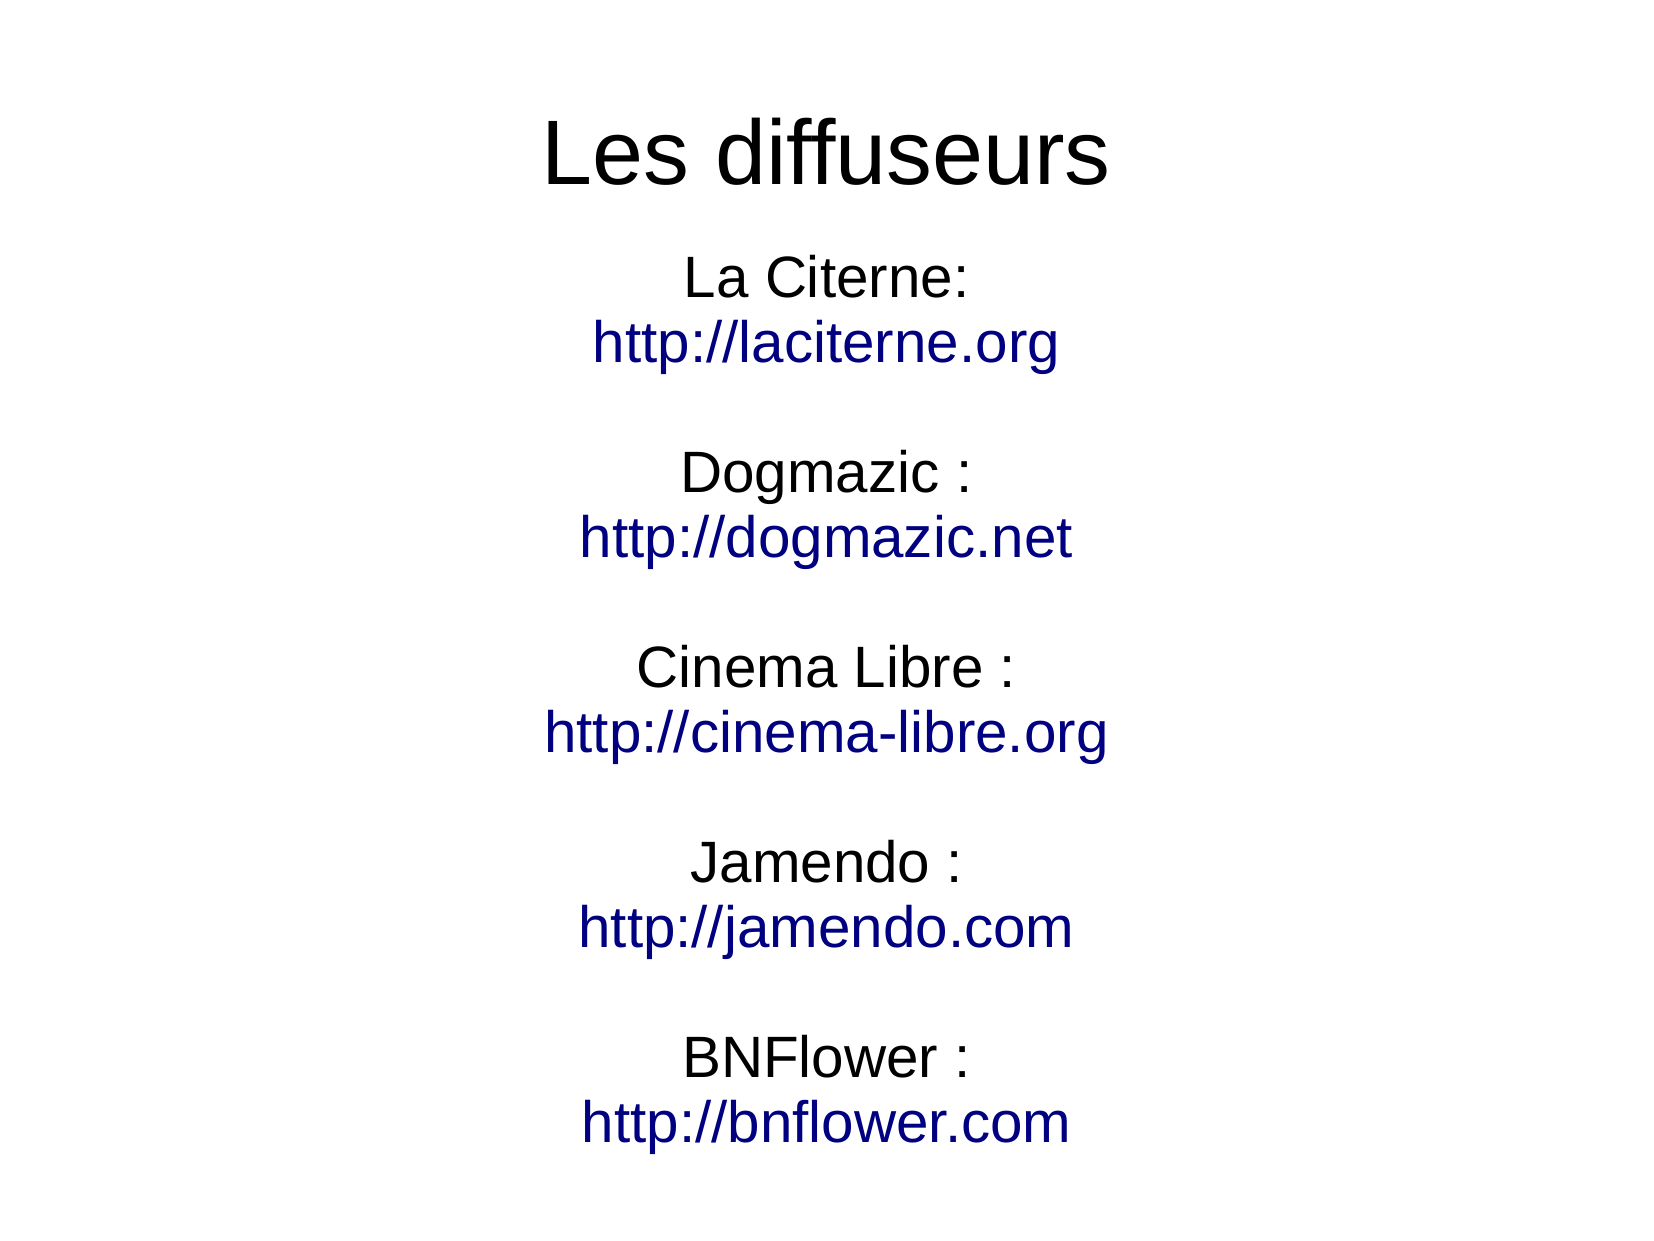

# Les diffuseurs
La Citerne:
http://laciterne.org
Dogmazic :
http://dogmazic.net
Cinema Libre :
http://cinema-libre.org
Jamendo :
http://jamendo.com
BNFlower :
http://bnflower.com